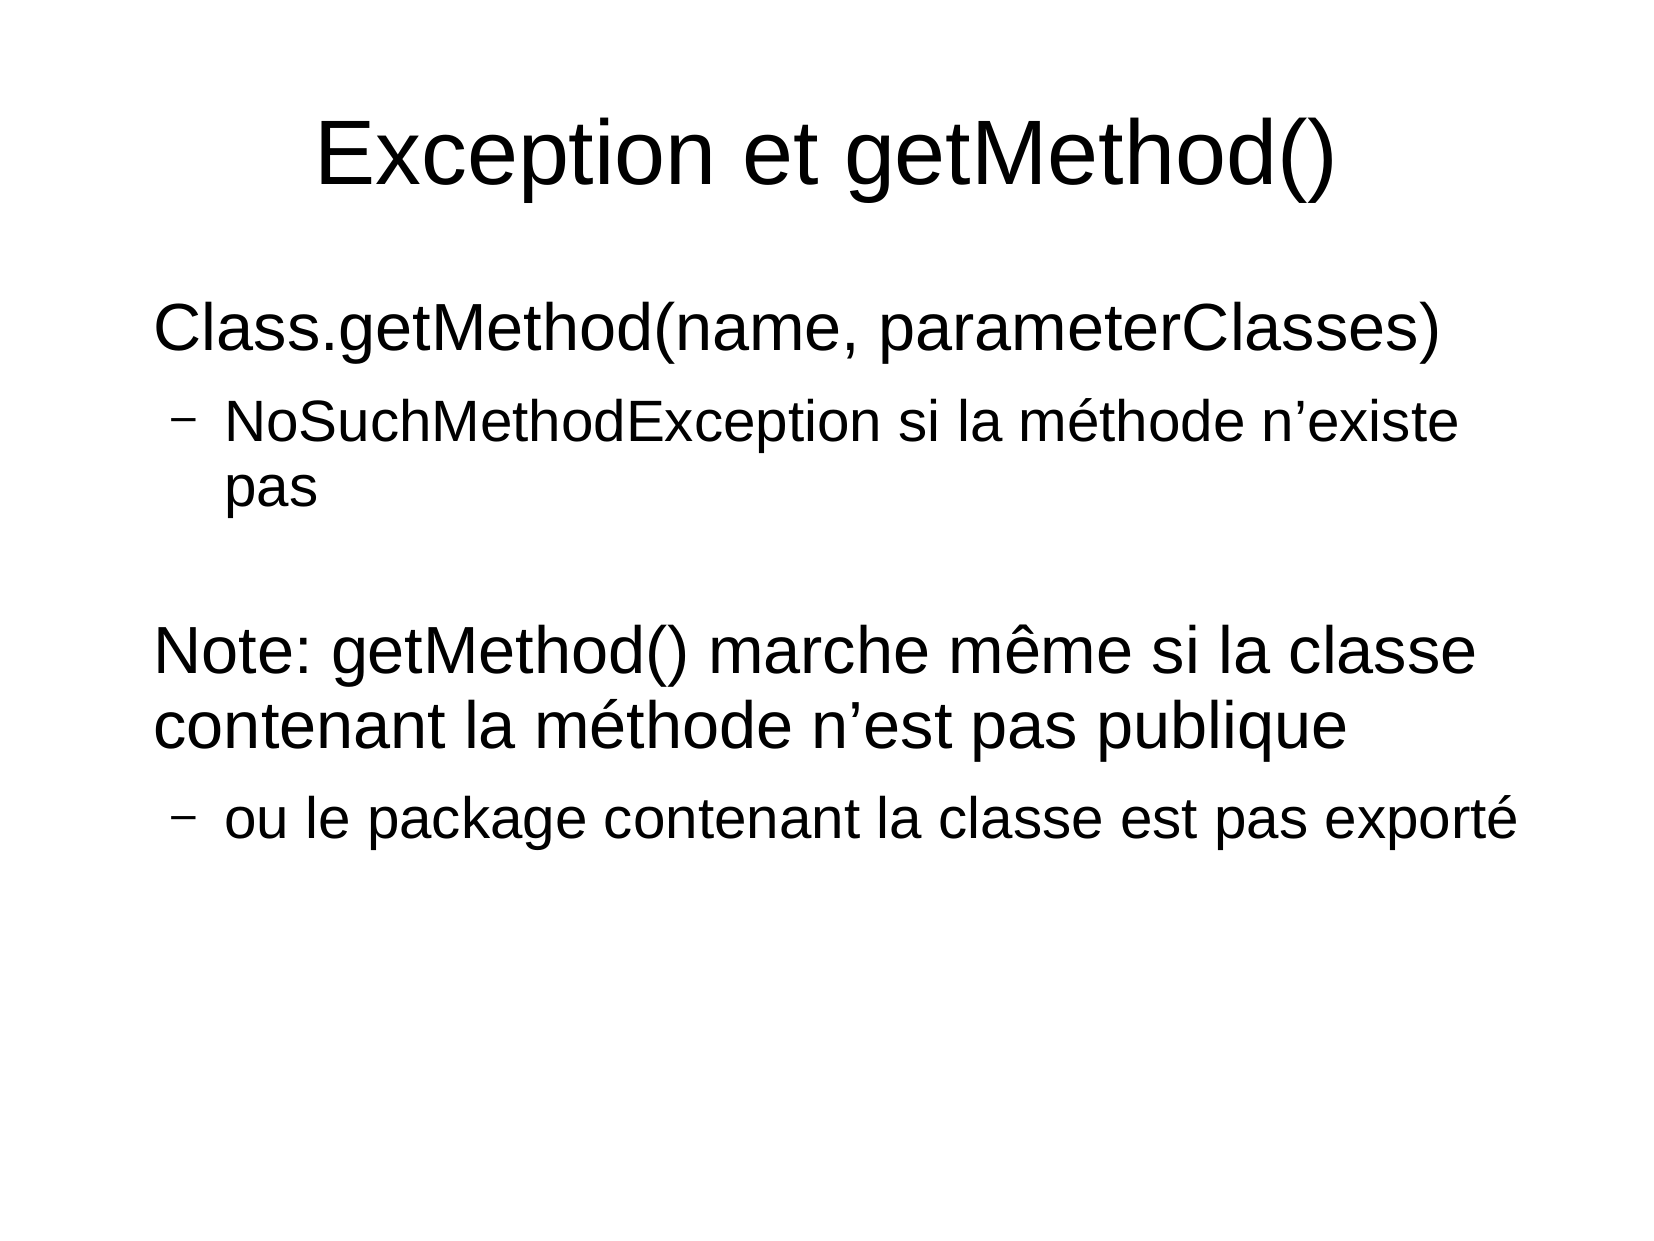

# Exception et getMethod()
Class.getMethod(name, parameterClasses)
NoSuchMethodException si la méthode n’existe pas
Note: getMethod() marche même si la classe contenant la méthode n’est pas publique
ou le package contenant la classe est pas exporté